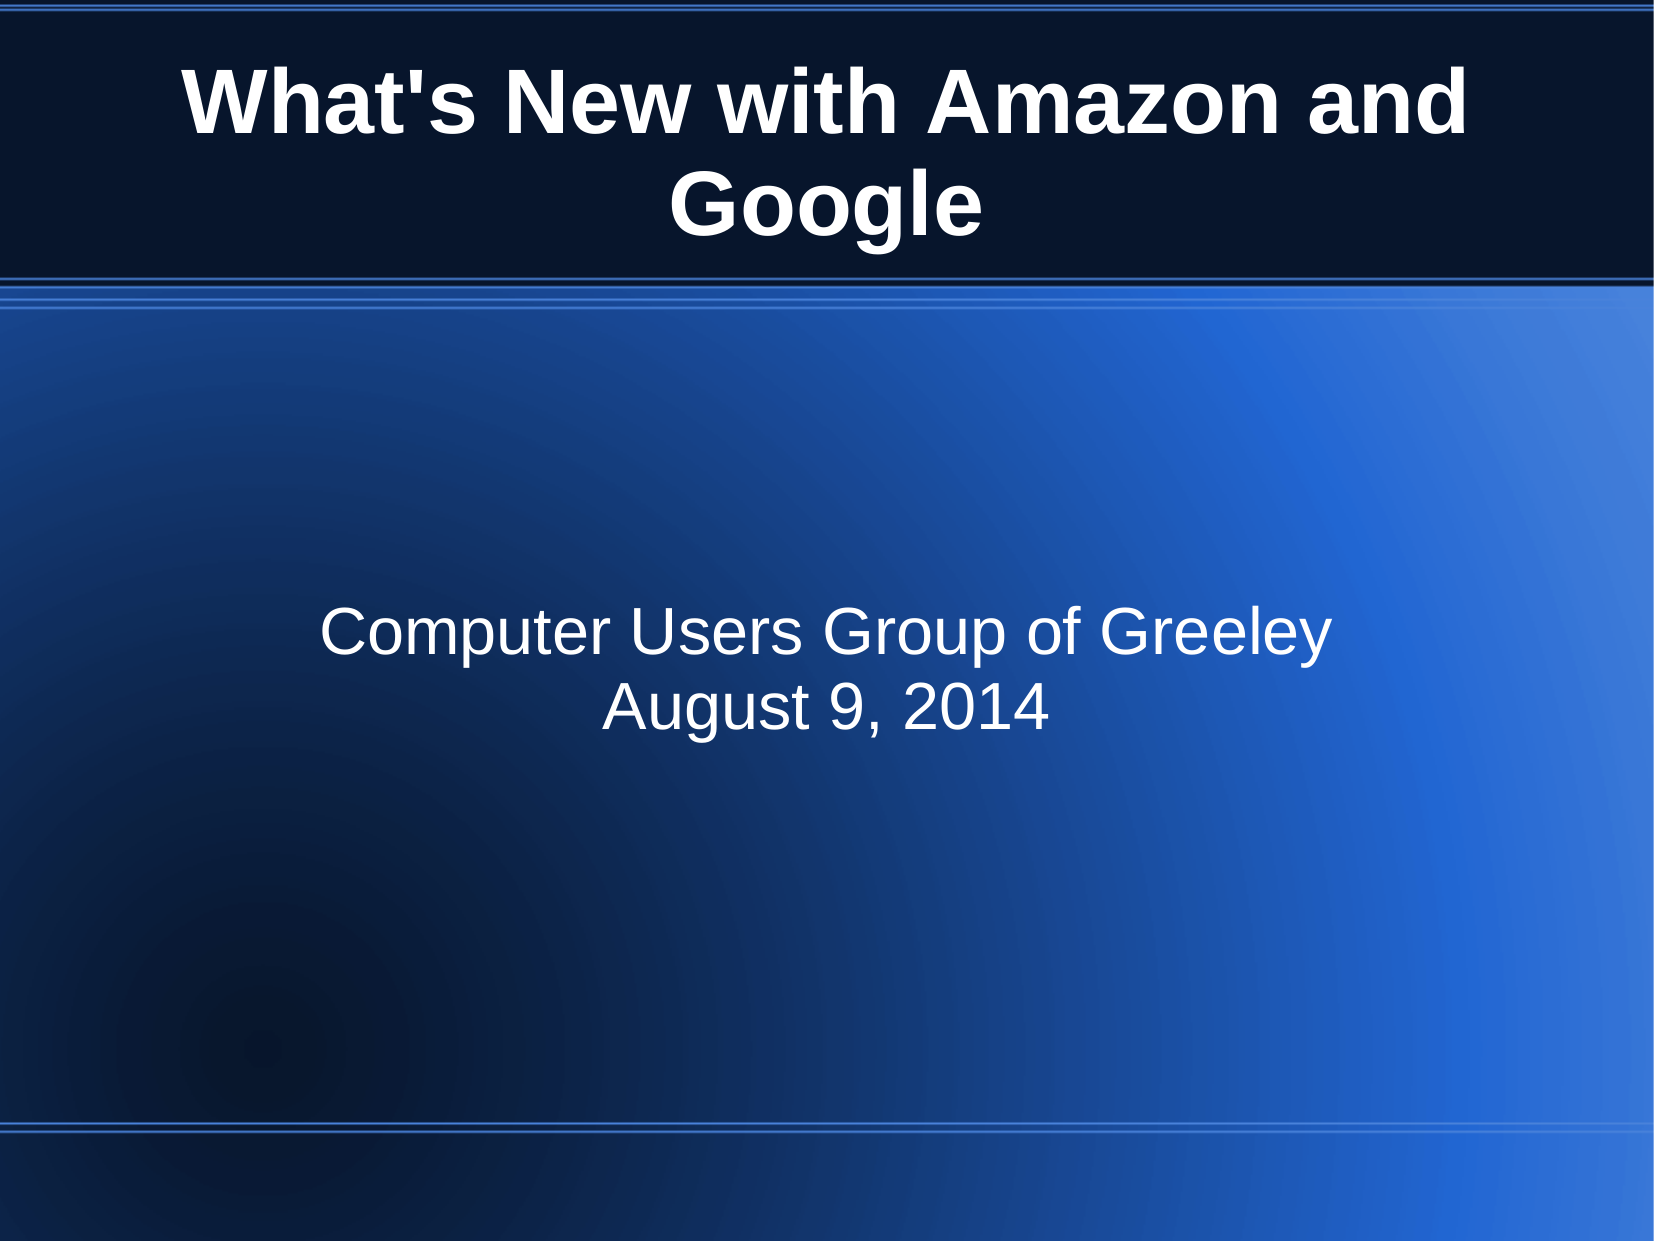

# What's New with Amazon and Google
Computer Users Group of Greeley
August 9, 2014